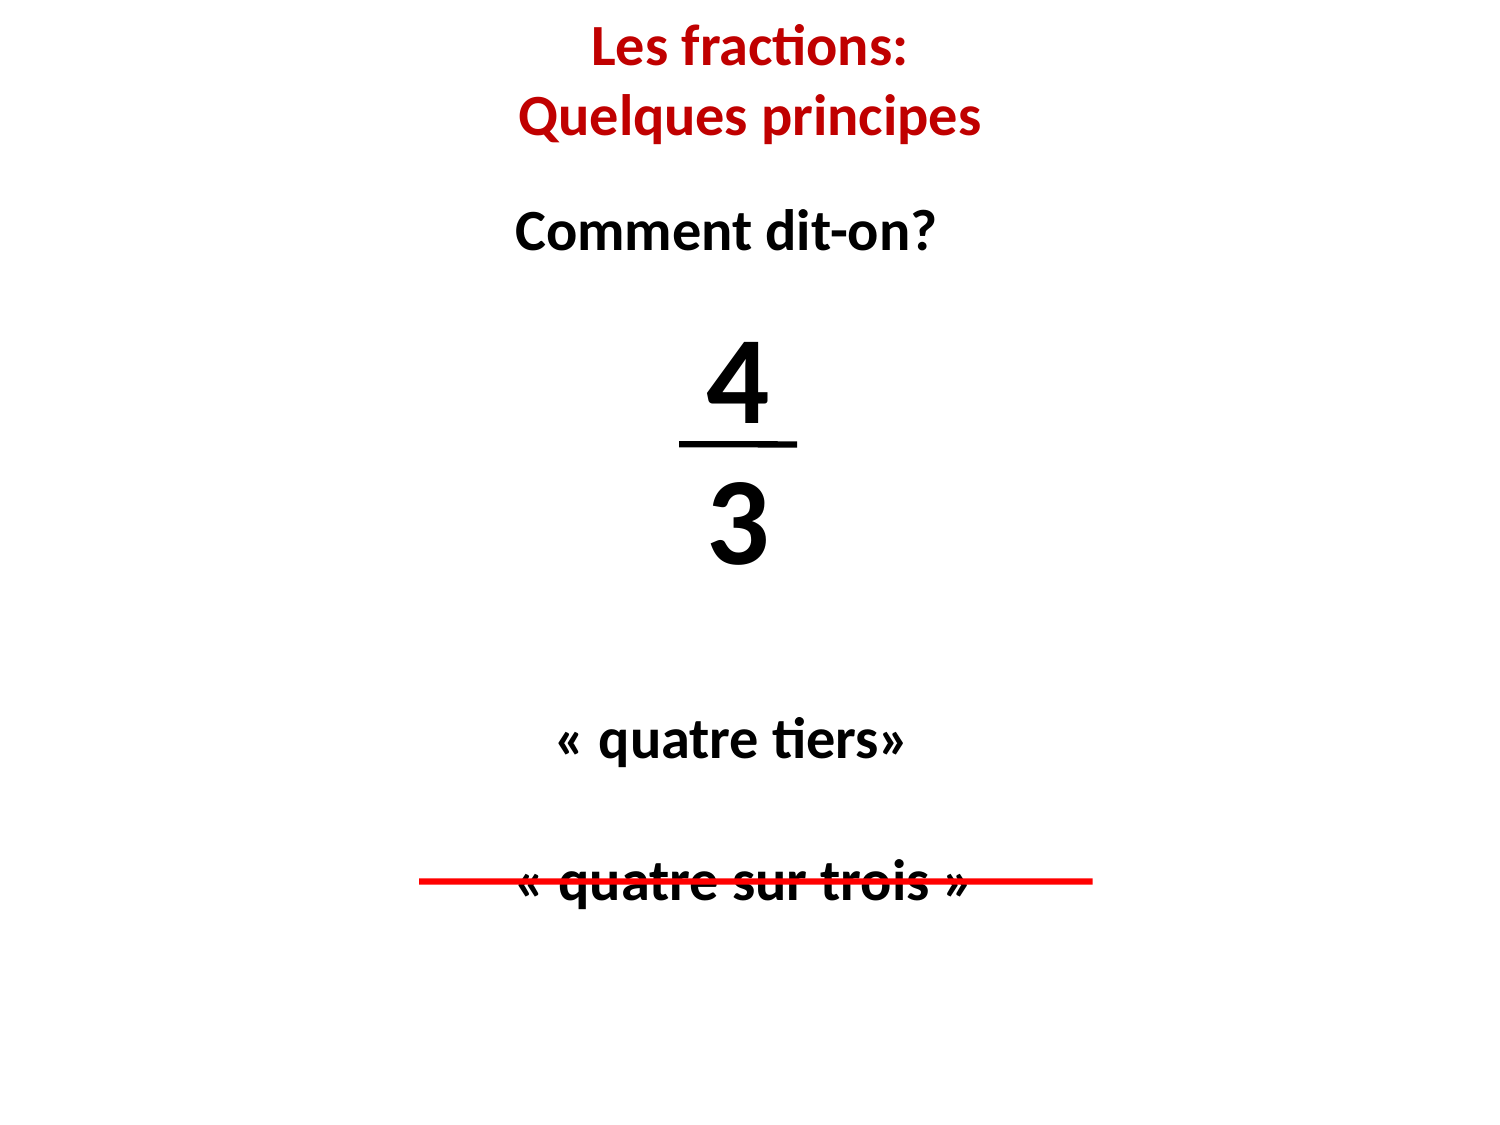

Les fractions:
Quelques principes
Comment dit-on?
4
3
« quatre tiers»
« quatre sur trois »